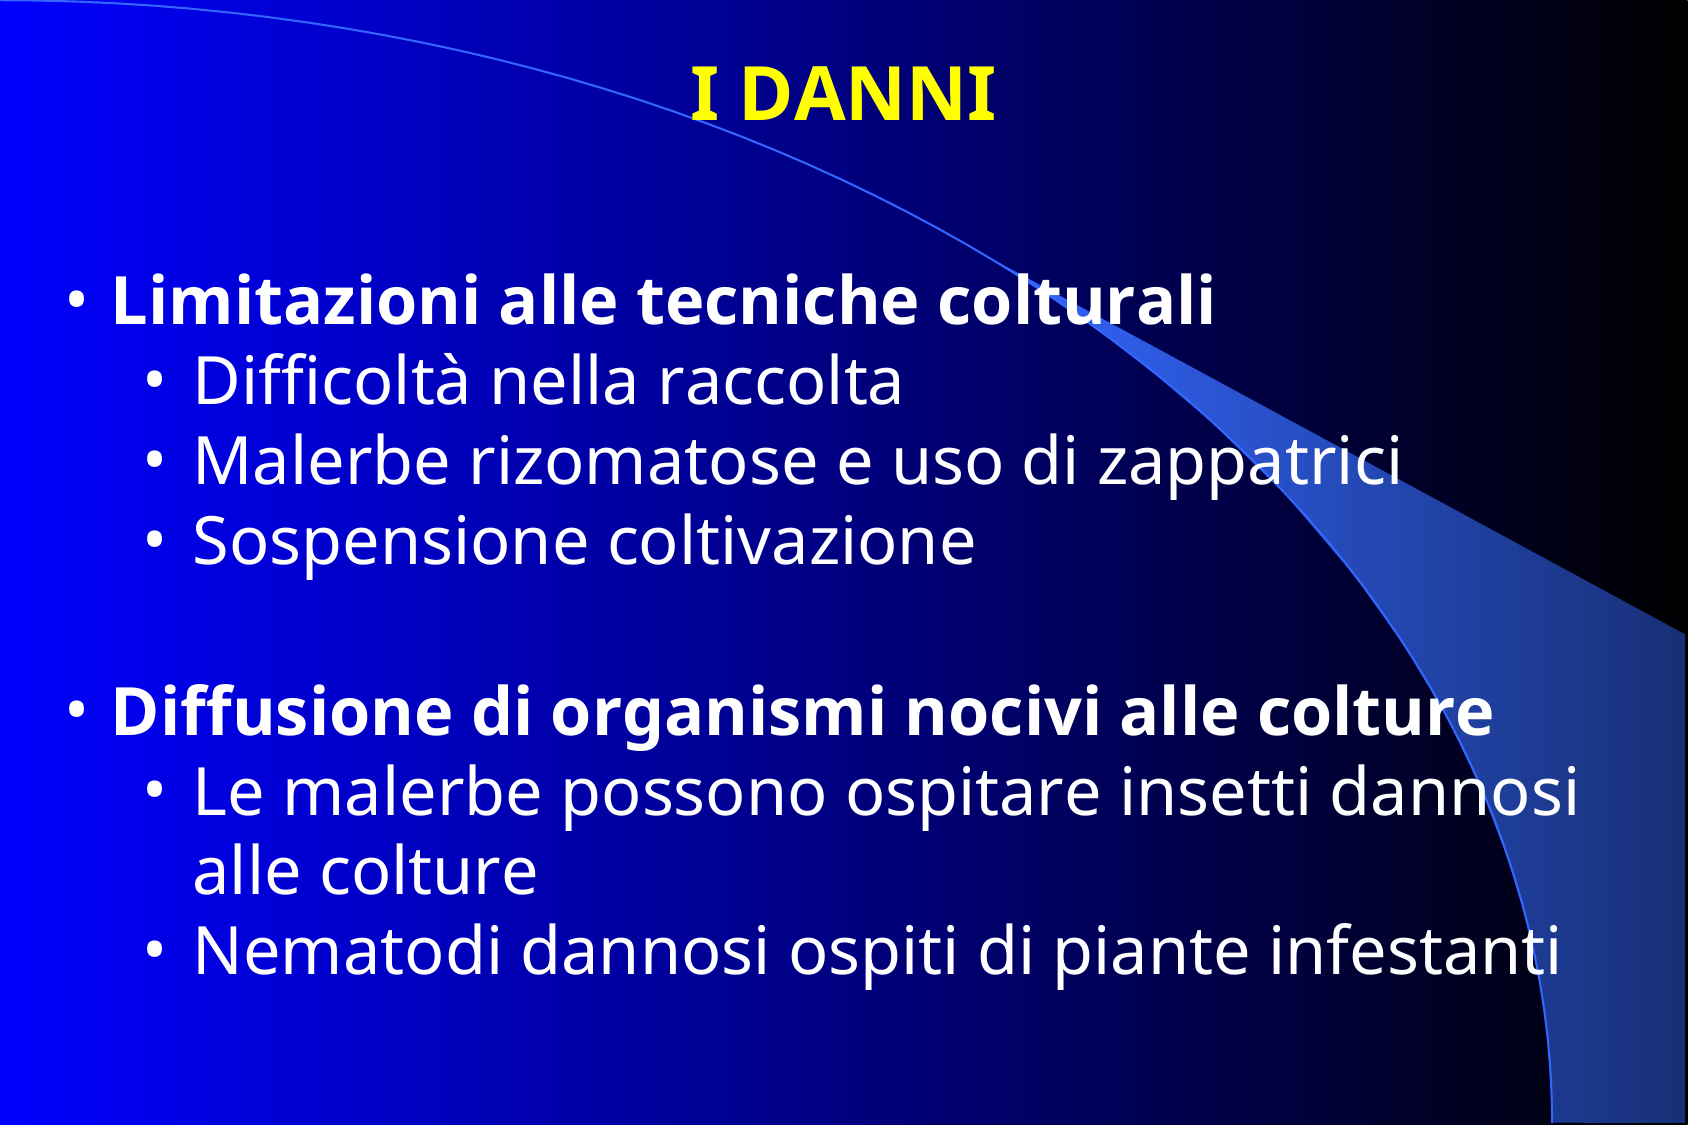

I DANNI
Limitazioni alle tecniche colturali
Difficoltà nella raccolta
Malerbe rizomatose e uso di zappatrici
Sospensione coltivazione
Diffusione di organismi nocivi alle colture
Le malerbe possono ospitare insetti dannosi alle colture
Nematodi dannosi ospiti di piante infestanti